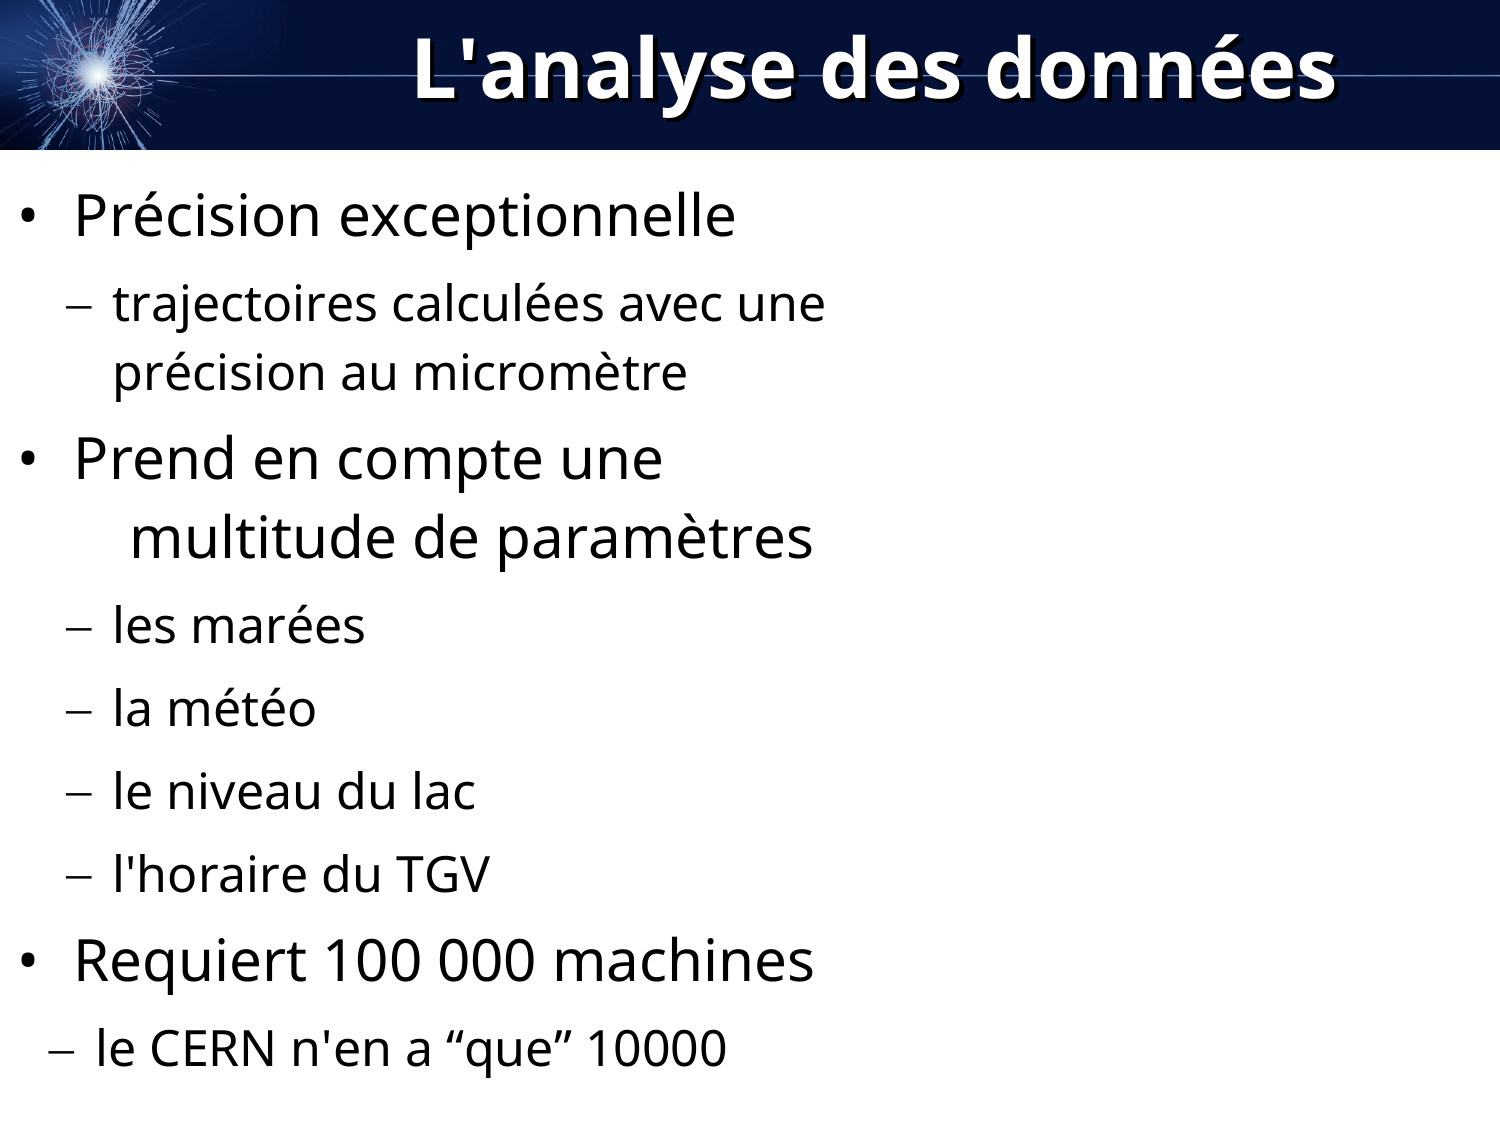

L'analyse des données
# Précision exceptionnelle
trajectoires calculées avec une précision au micromètre
Prend en compte une multitude de paramètres
les marées
la météo
le niveau du lac
l'horaire du TGV
Requiert 100 000 machines
le CERN n'en a “que” 10000
34